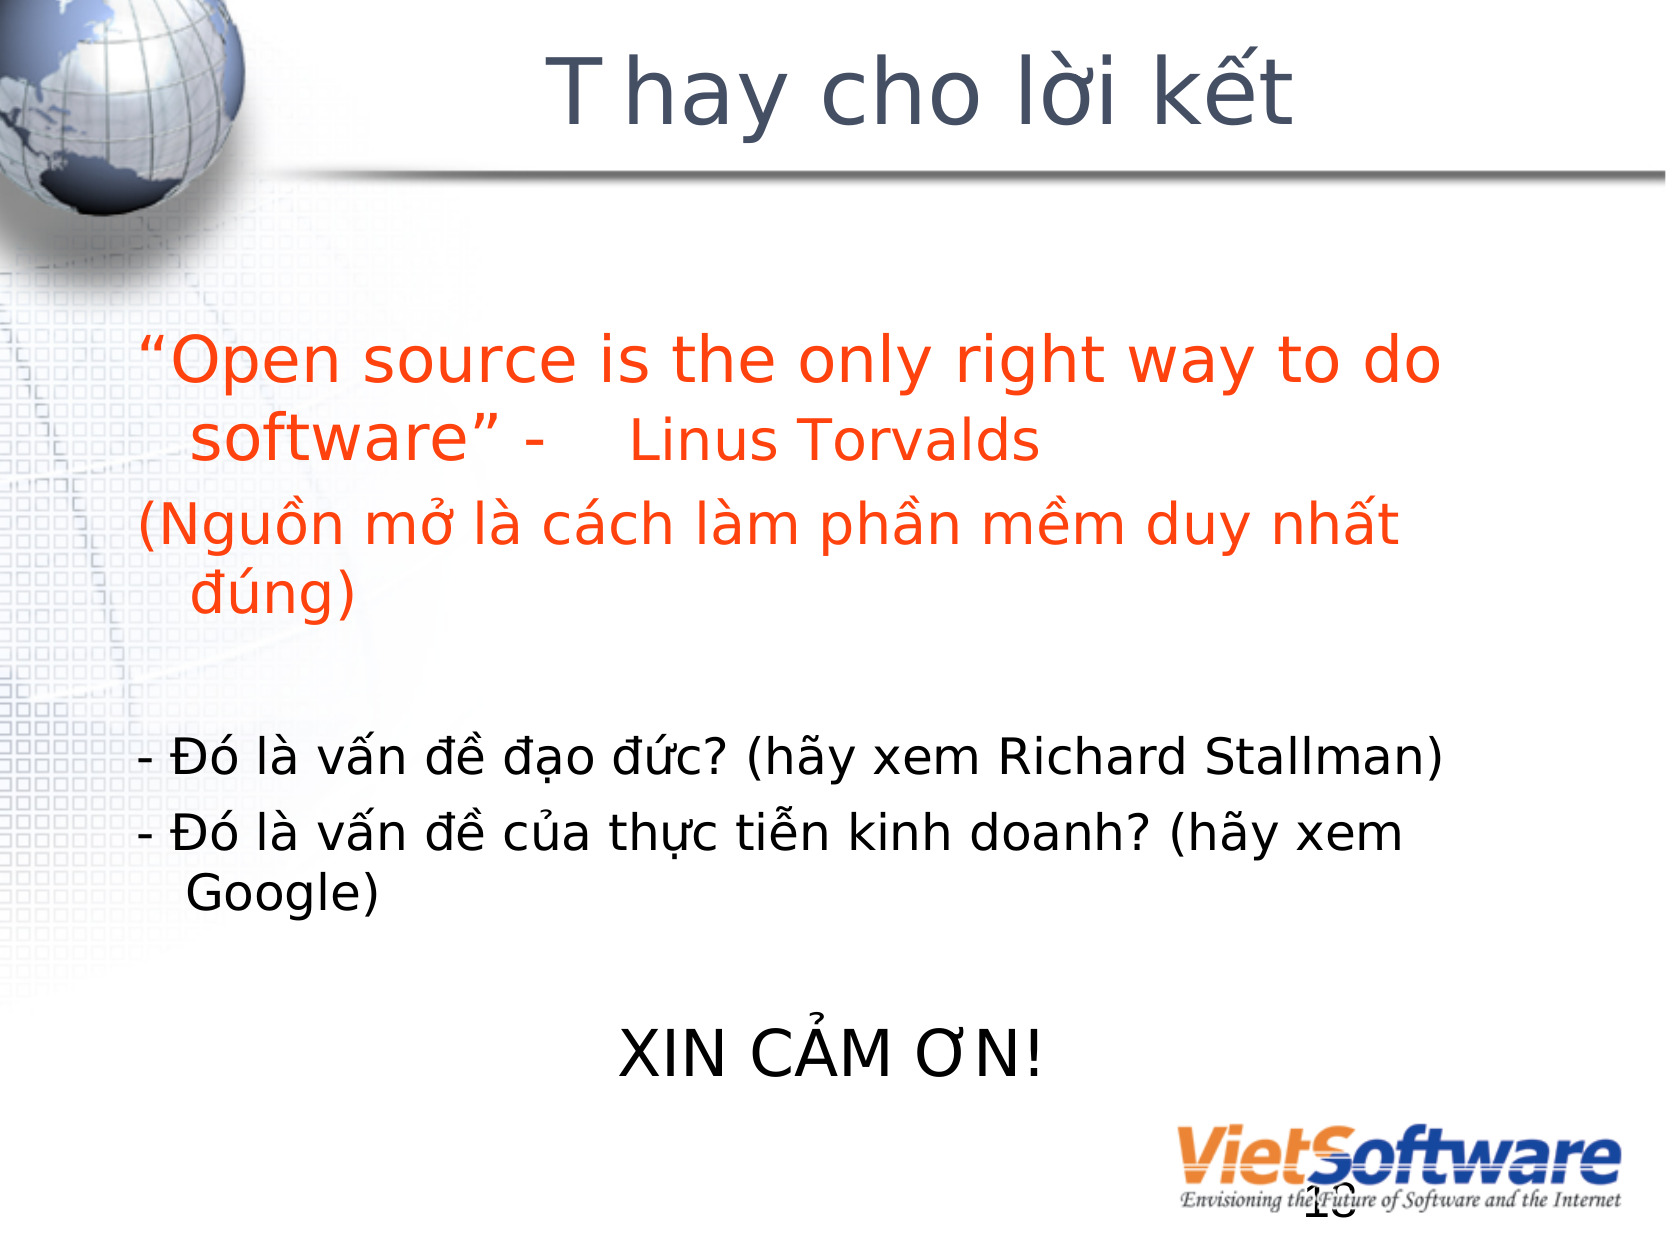

# T	hay cho lời kết
“Open source is the only right way to do software” - Linus Torvalds
(Nguồn mở là cách làm phần mềm duy nhất đúng)
- Đó là vấn đề đạo đức? (hãy xem Richard Stallman)
- Đó là vấn đề của thực tiễn kinh doanh? (hãy xem Google)
XIN CẢM ƠN!
18